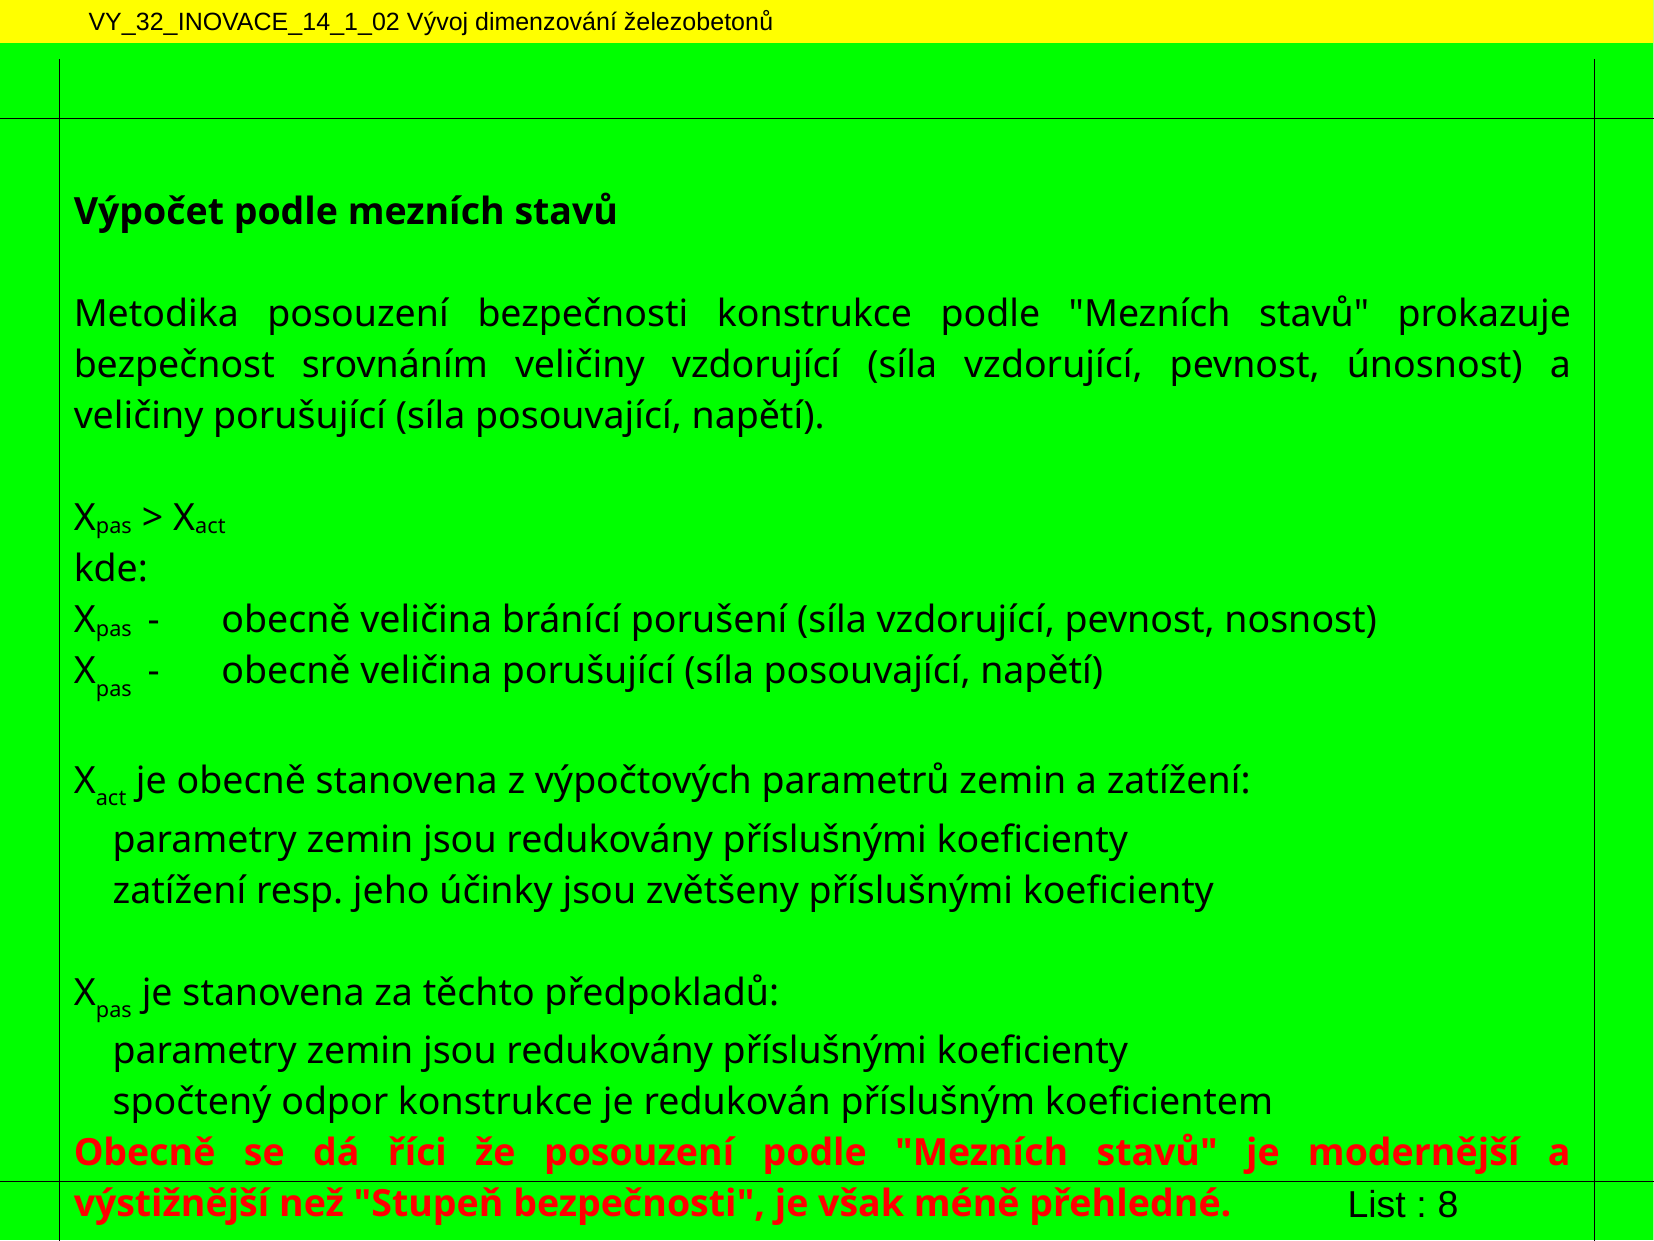

VY_32_INOVACE_14_1_02 Vývoj dimenzování železobetonů
Výpočet podle mezních stavů
Metodika posouzení bezpečnosti konstrukce podle "Mezních stavů" prokazuje bezpečnost srovnáním veličiny vzdorující (síla vzdorující, pevnost, únosnost) a veličiny porušující (síla posouvající, napětí).
Xpas > Xact
kde:
Xpas 	- 	obecně veličina bránící porušení (síla vzdorující, pevnost, nosnost)
Xpas 	- 	obecně veličina porušující (síla posouvající, napětí)
Xact je obecně stanovena z výpočtových parametrů zemin a zatížení:
 parametry zemin jsou redukovány příslušnými koeficienty
 zatížení resp. jeho účinky jsou zvětšeny příslušnými koeficienty
Xpas je stanovena za těchto předpokladů:
 parametry zemin jsou redukovány příslušnými koeficienty
 spočtený odpor konstrukce je redukován příslušným koeficientem
Obecně se dá říci že posouzení podle "Mezních stavů" je modernější a výstižnější než "Stupeň bezpečnosti", je však méně přehledné.
List :